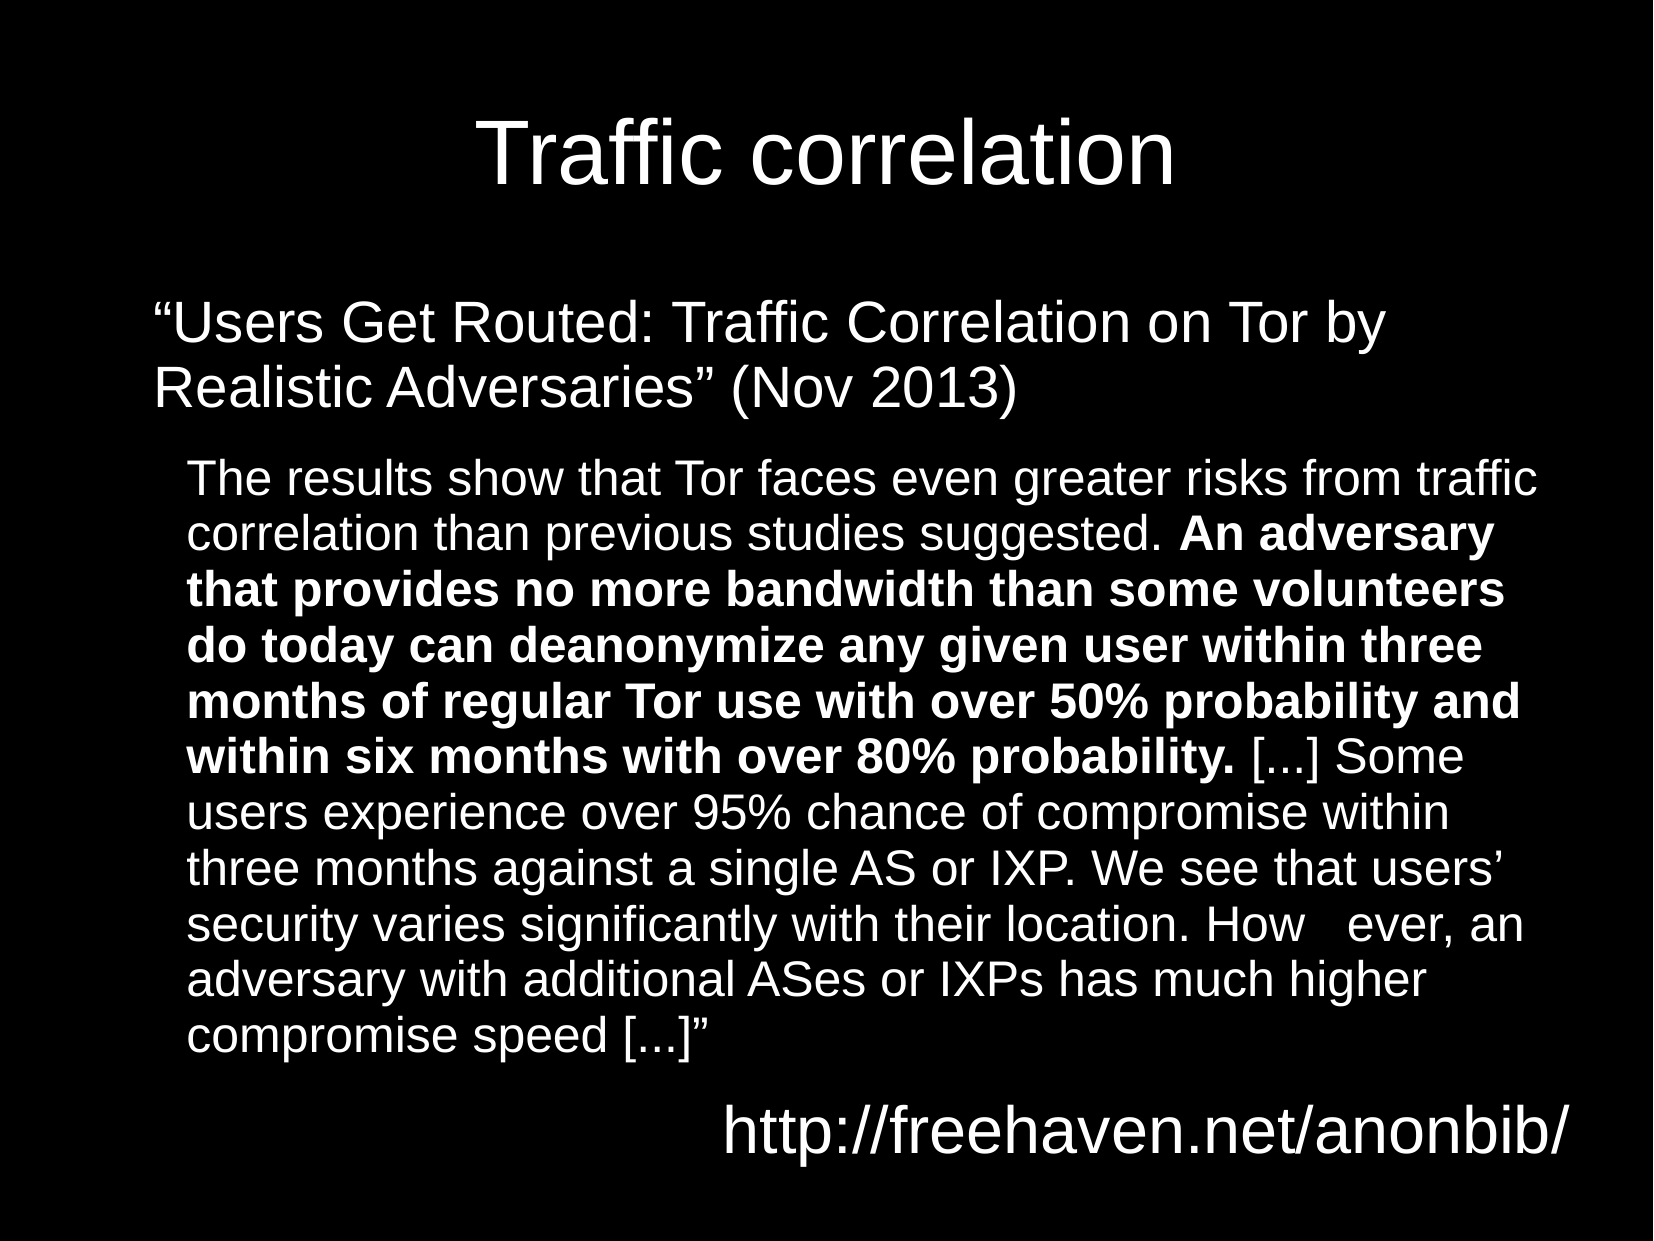

# Traffic correlation
“Users Get Routed: Traffic Correlation on Tor by Realistic Adversaries” (Nov 2013)
The results show that Tor faces even greater risks from traffic correlation than previous studies suggested. An adversary that provides no more bandwidth than some volunteers do today can deanonymize any given user within three months of regular Tor use with over 50% probability and within six months with over 80% probability. [...] Some users experience over 95% chance of compromise within three months against a single AS or IXP. We see that users’ security varies significantly with their location. How ever, an adversary with additional ASes or IXPs has much higher compromise speed [...]”
http://freehaven.net/anonbib/